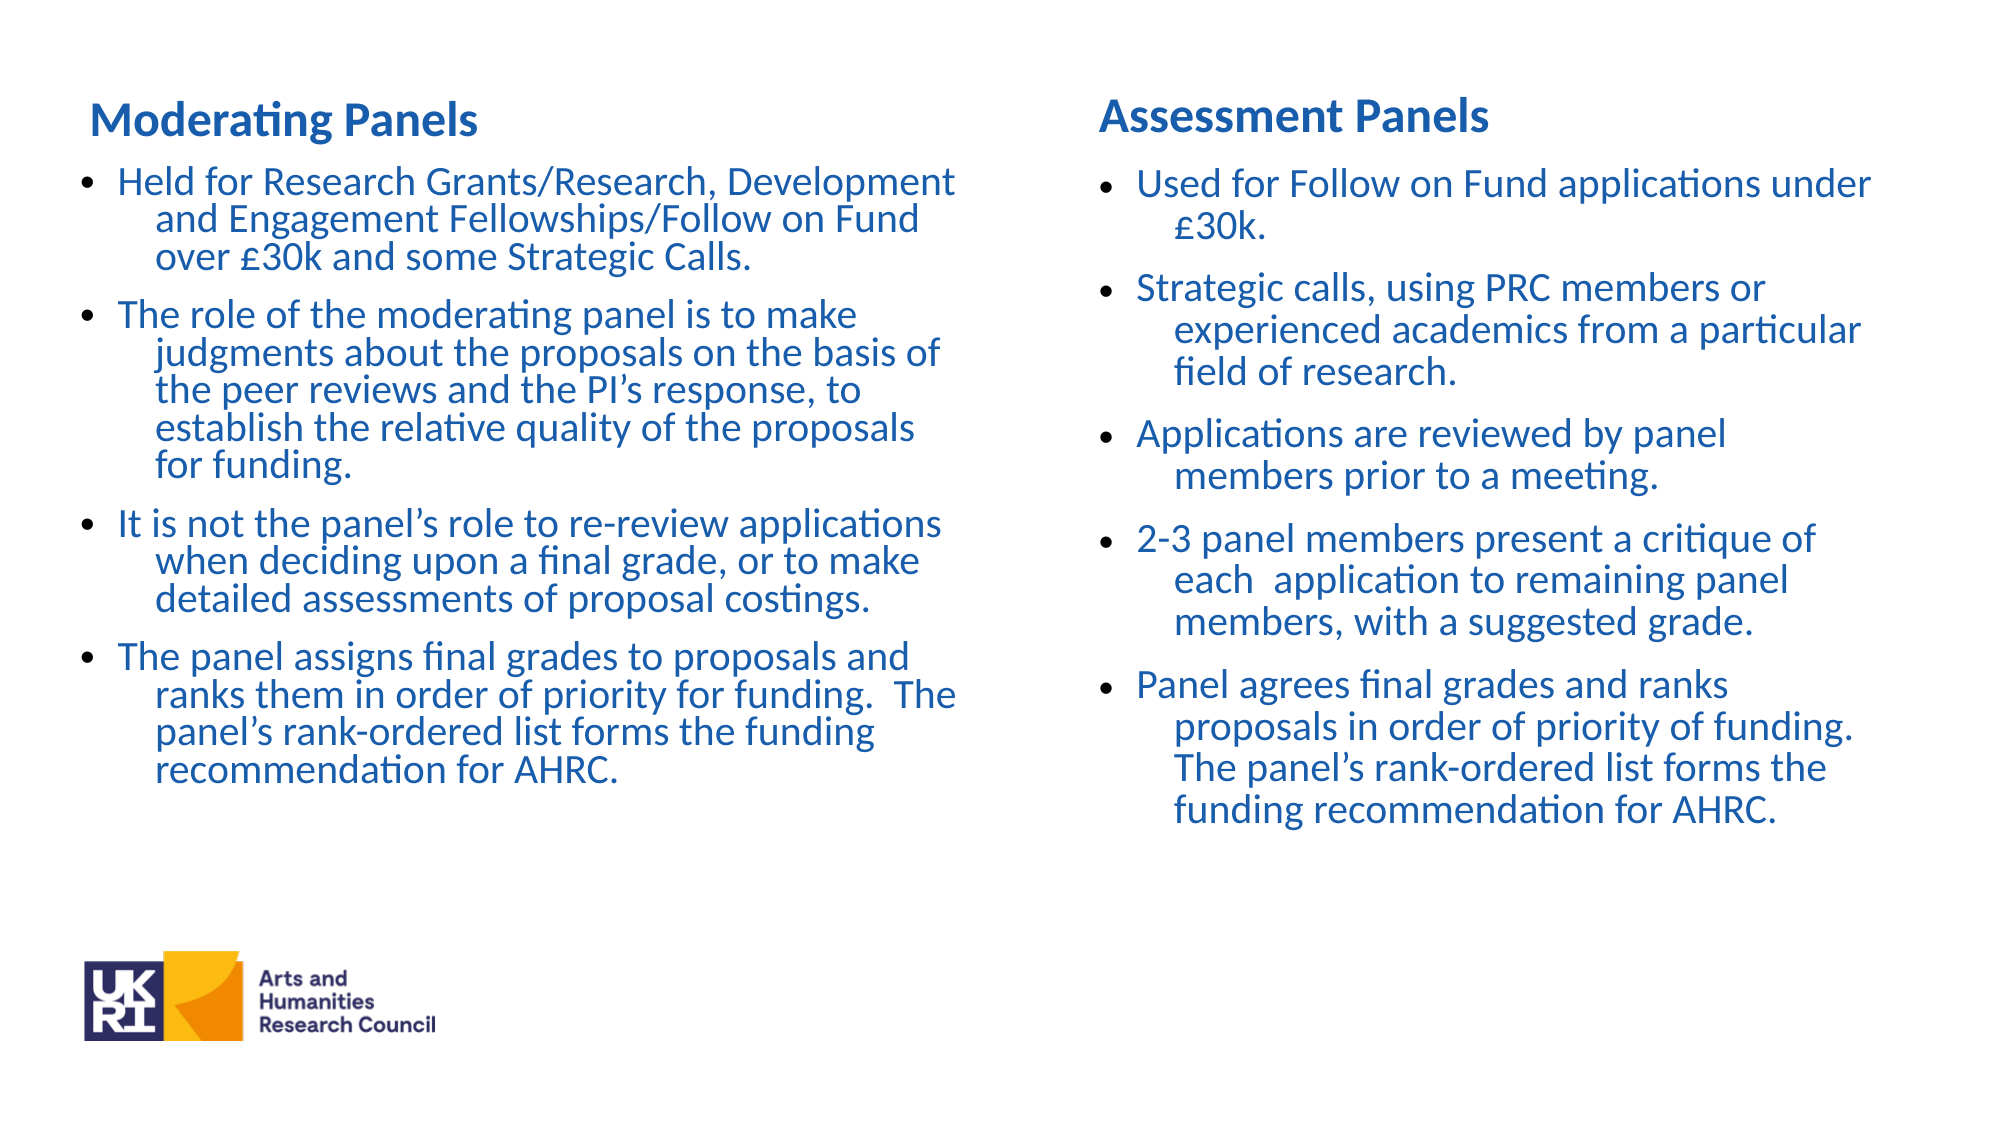

Assessment Panels
Used for Follow on Fund applications under £30k.
Strategic calls, using PRC members or experienced academics from a particular field of research.
Applications are reviewed by panel members prior to a meeting.
2-3 panel members present a critique of each application to remaining panel members, with a suggested grade.
Panel agrees final grades and ranks proposals in order of priority of funding. The panel’s rank-ordered list forms the funding recommendation for AHRC.
Moderating Panels
Held for Research Grants/Research, Development and Engagement Fellowships/Follow on Fund over £30k and some Strategic Calls.
The role of the moderating panel is to make judgments about the proposals on the basis of the peer reviews and the PI’s response, to establish the relative quality of the proposals for funding.
It is not the panel’s role to re-review applications when deciding upon a final grade, or to make detailed assessments of proposal costings.
The panel assigns final grades to proposals and ranks them in order of priority for funding. The panel’s rank-ordered list forms the funding recommendation for AHRC.